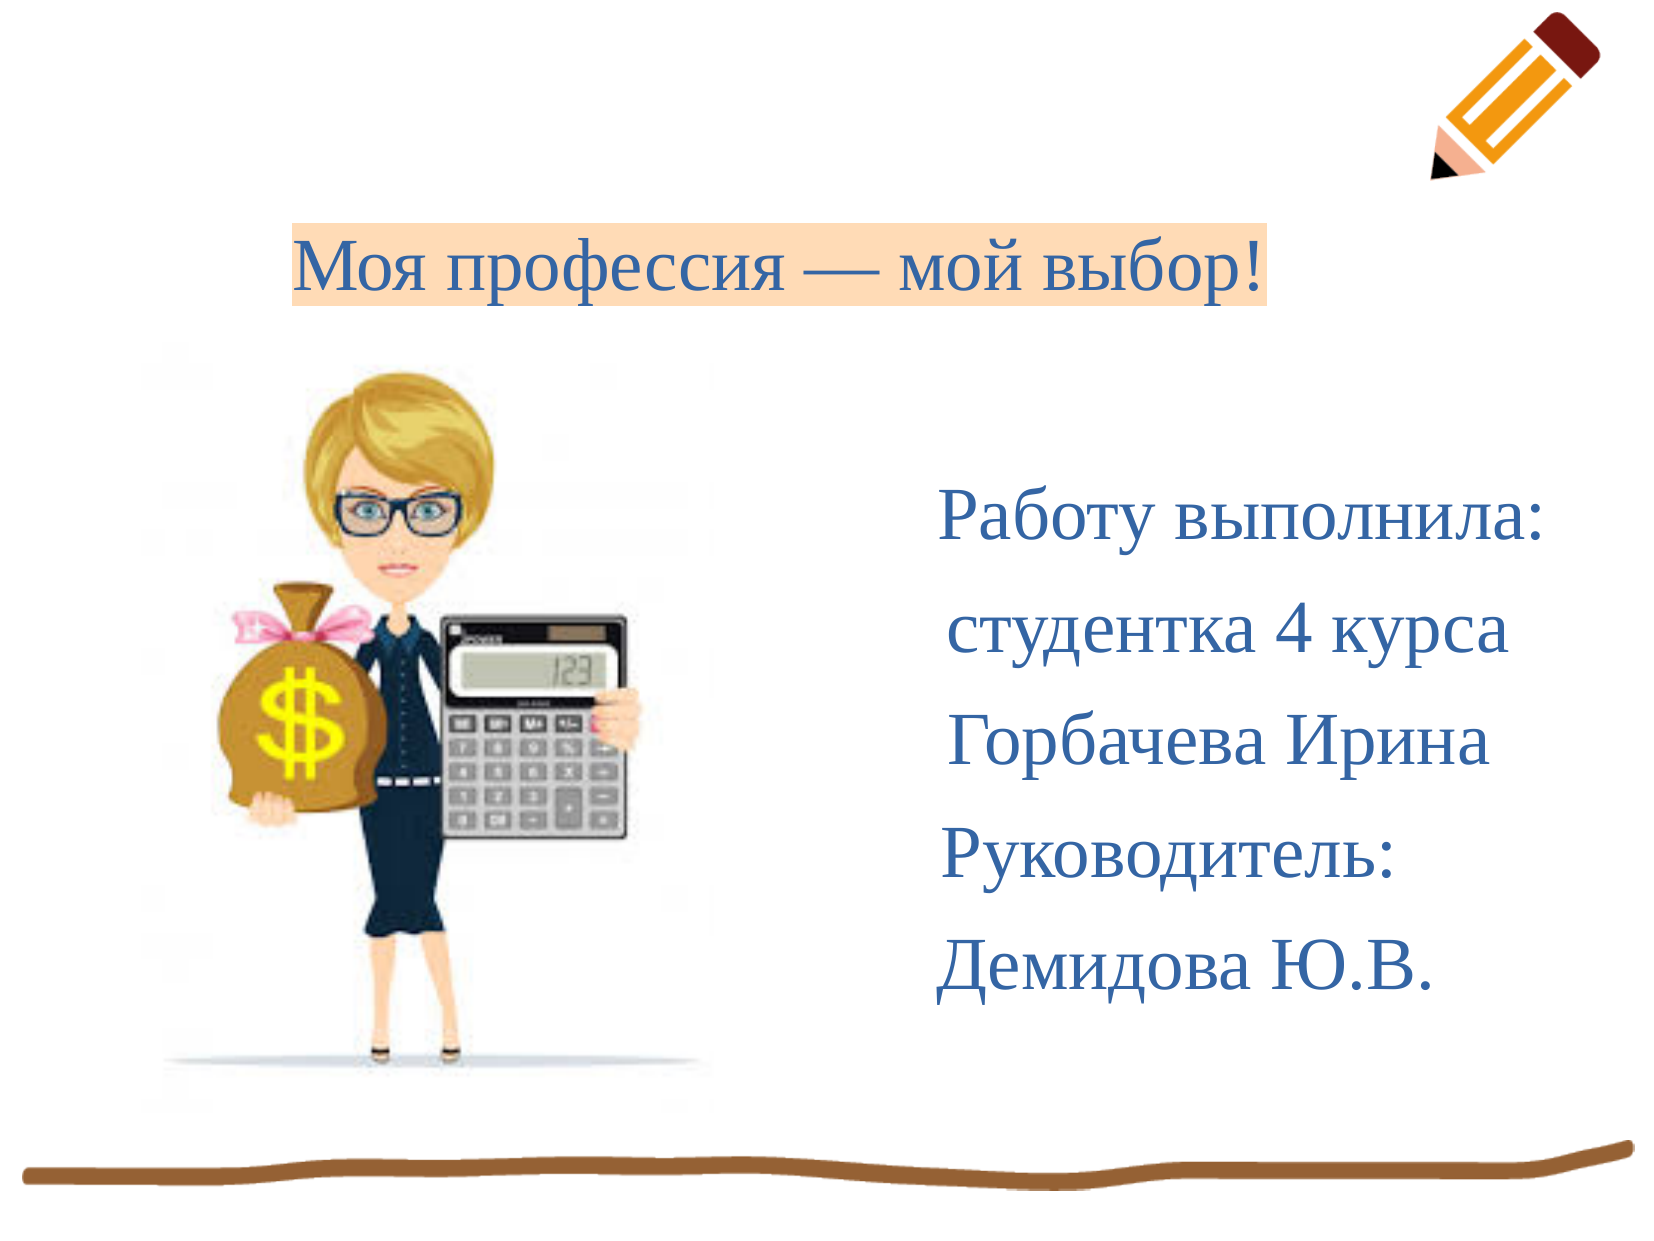

# Моя профессия — мой выбор!
Работу выполнила:
студентка 4 курса
Горбачева Ирина
Руководитель:
Демидова Ю.В.